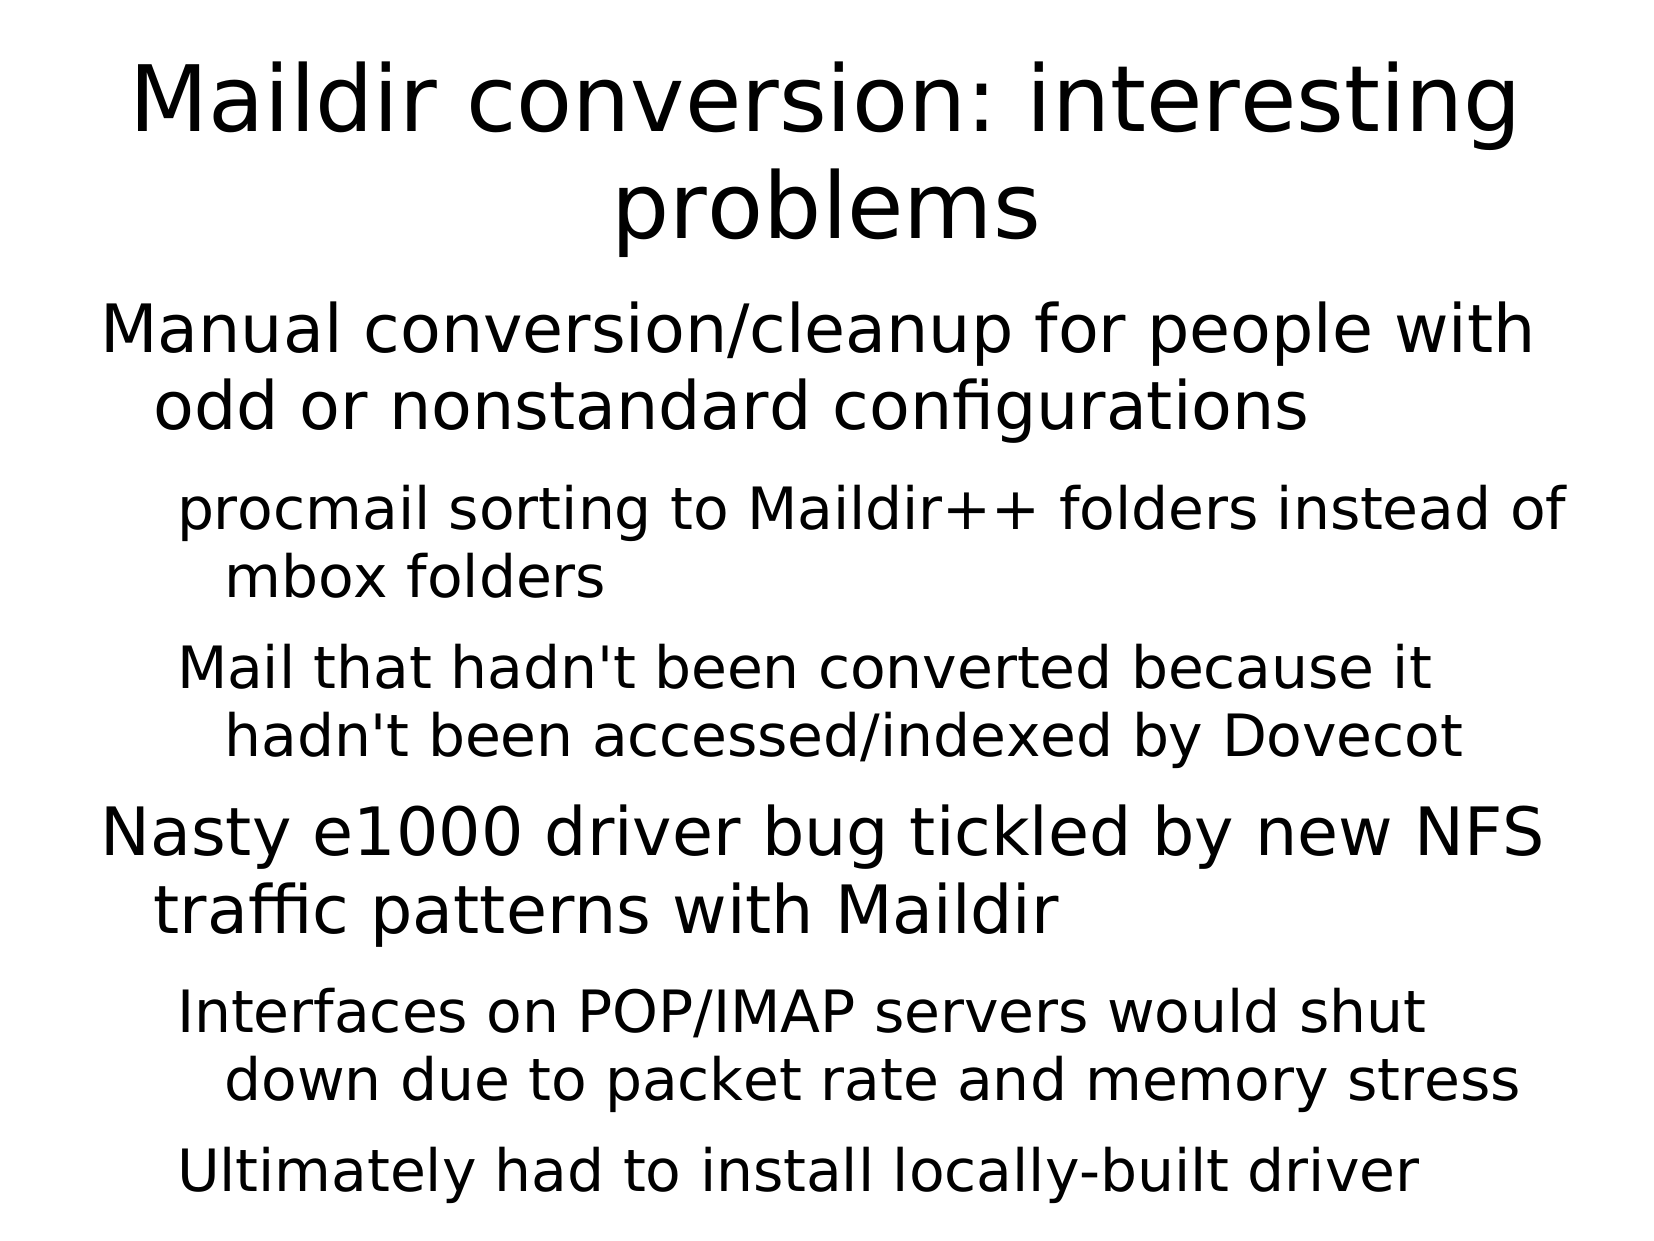

# Maildir conversion: interesting problems
Manual conversion/cleanup for people with odd or nonstandard configurations
procmail sorting to Maildir++ folders instead of mbox folders
Mail that hadn't been converted because it hadn't been accessed/indexed by Dovecot
Nasty e1000 driver bug tickled by new NFS traffic patterns with Maildir
Interfaces on POP/IMAP servers would shut down due to packet rate and memory stress
Ultimately had to install locally-built driver